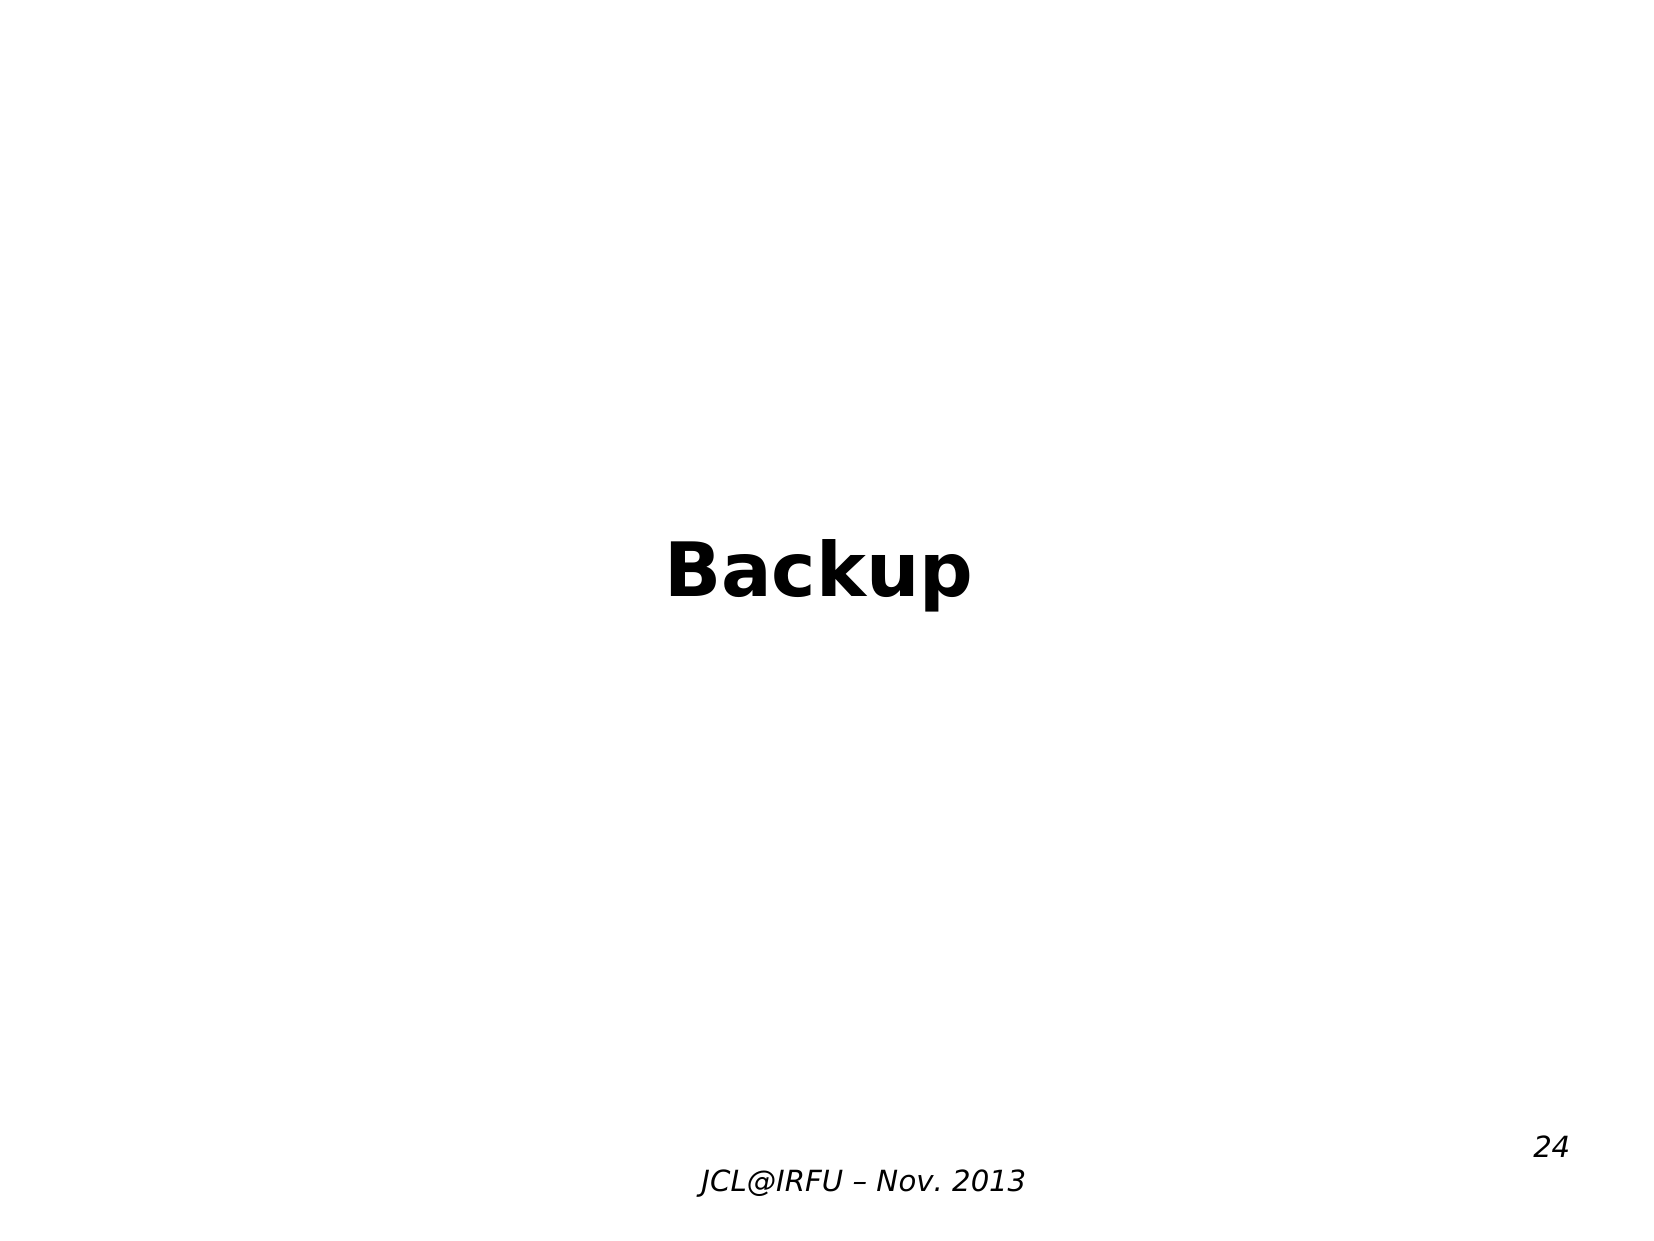

Backup
FCPPL Workshop - March 2012
24